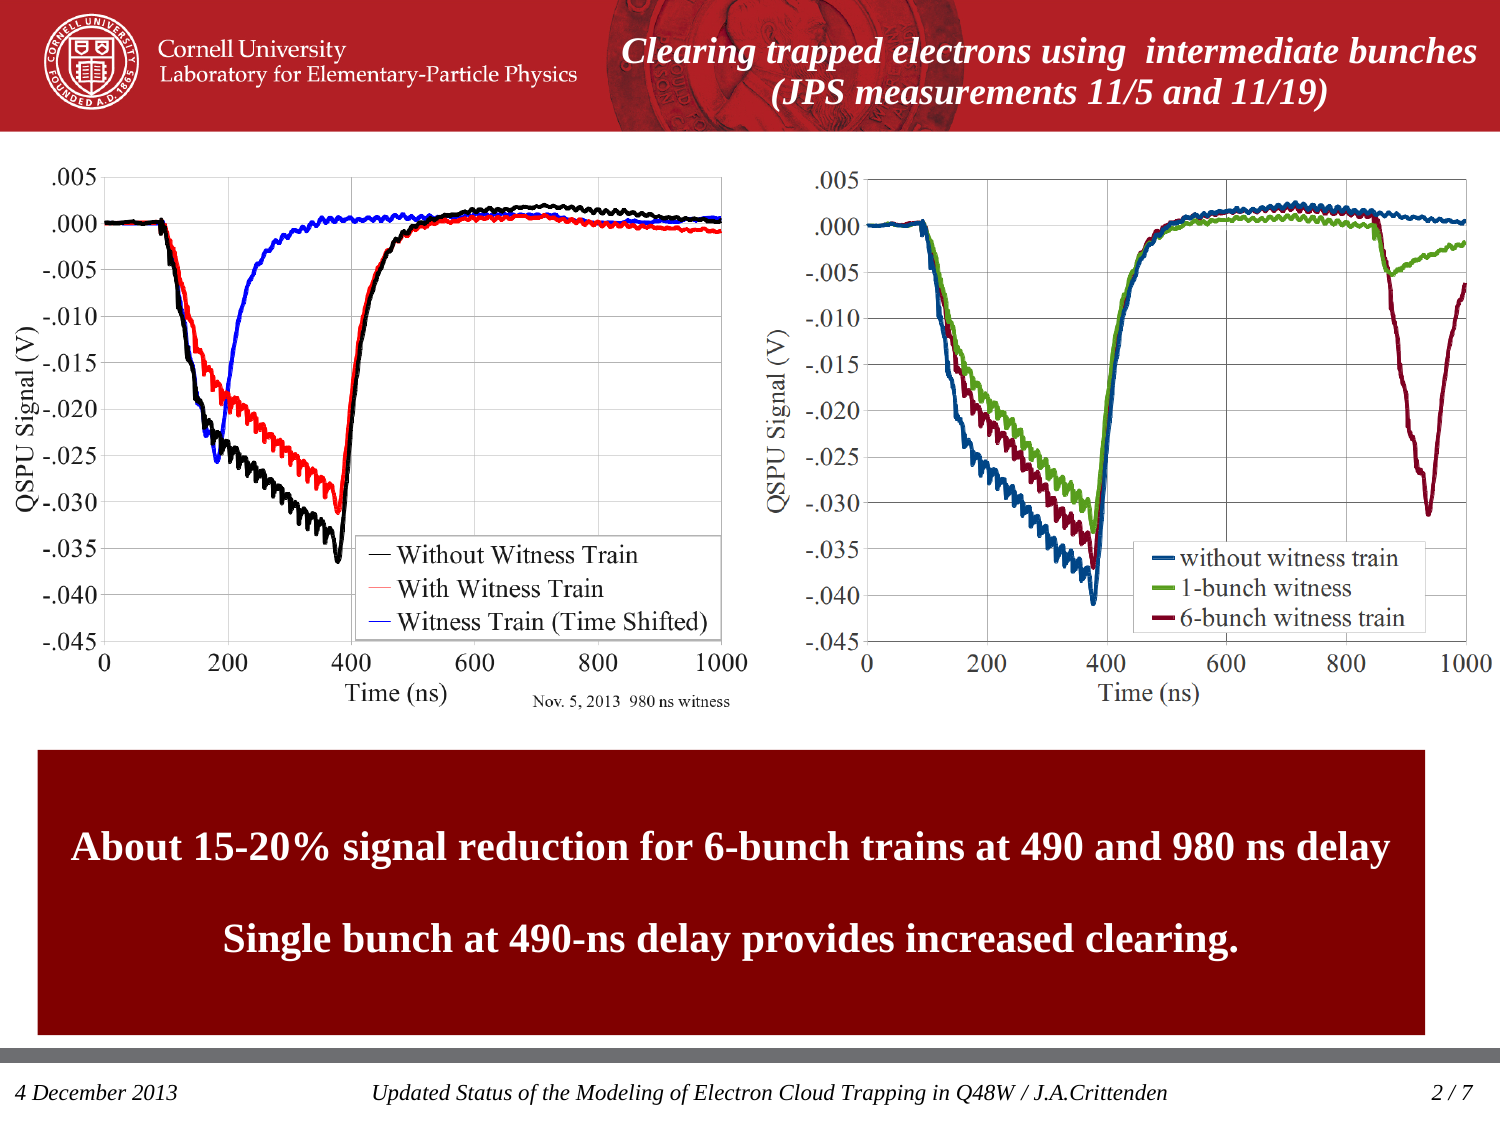

# Clearing trapped electrons using intermediate bunches (JPS measurements 11/5 and 11/19)
About 15-20% signal reduction for 6-bunch trains at 490 and 980 ns delay
Single bunch at 490-ns delay provides increased clearing.